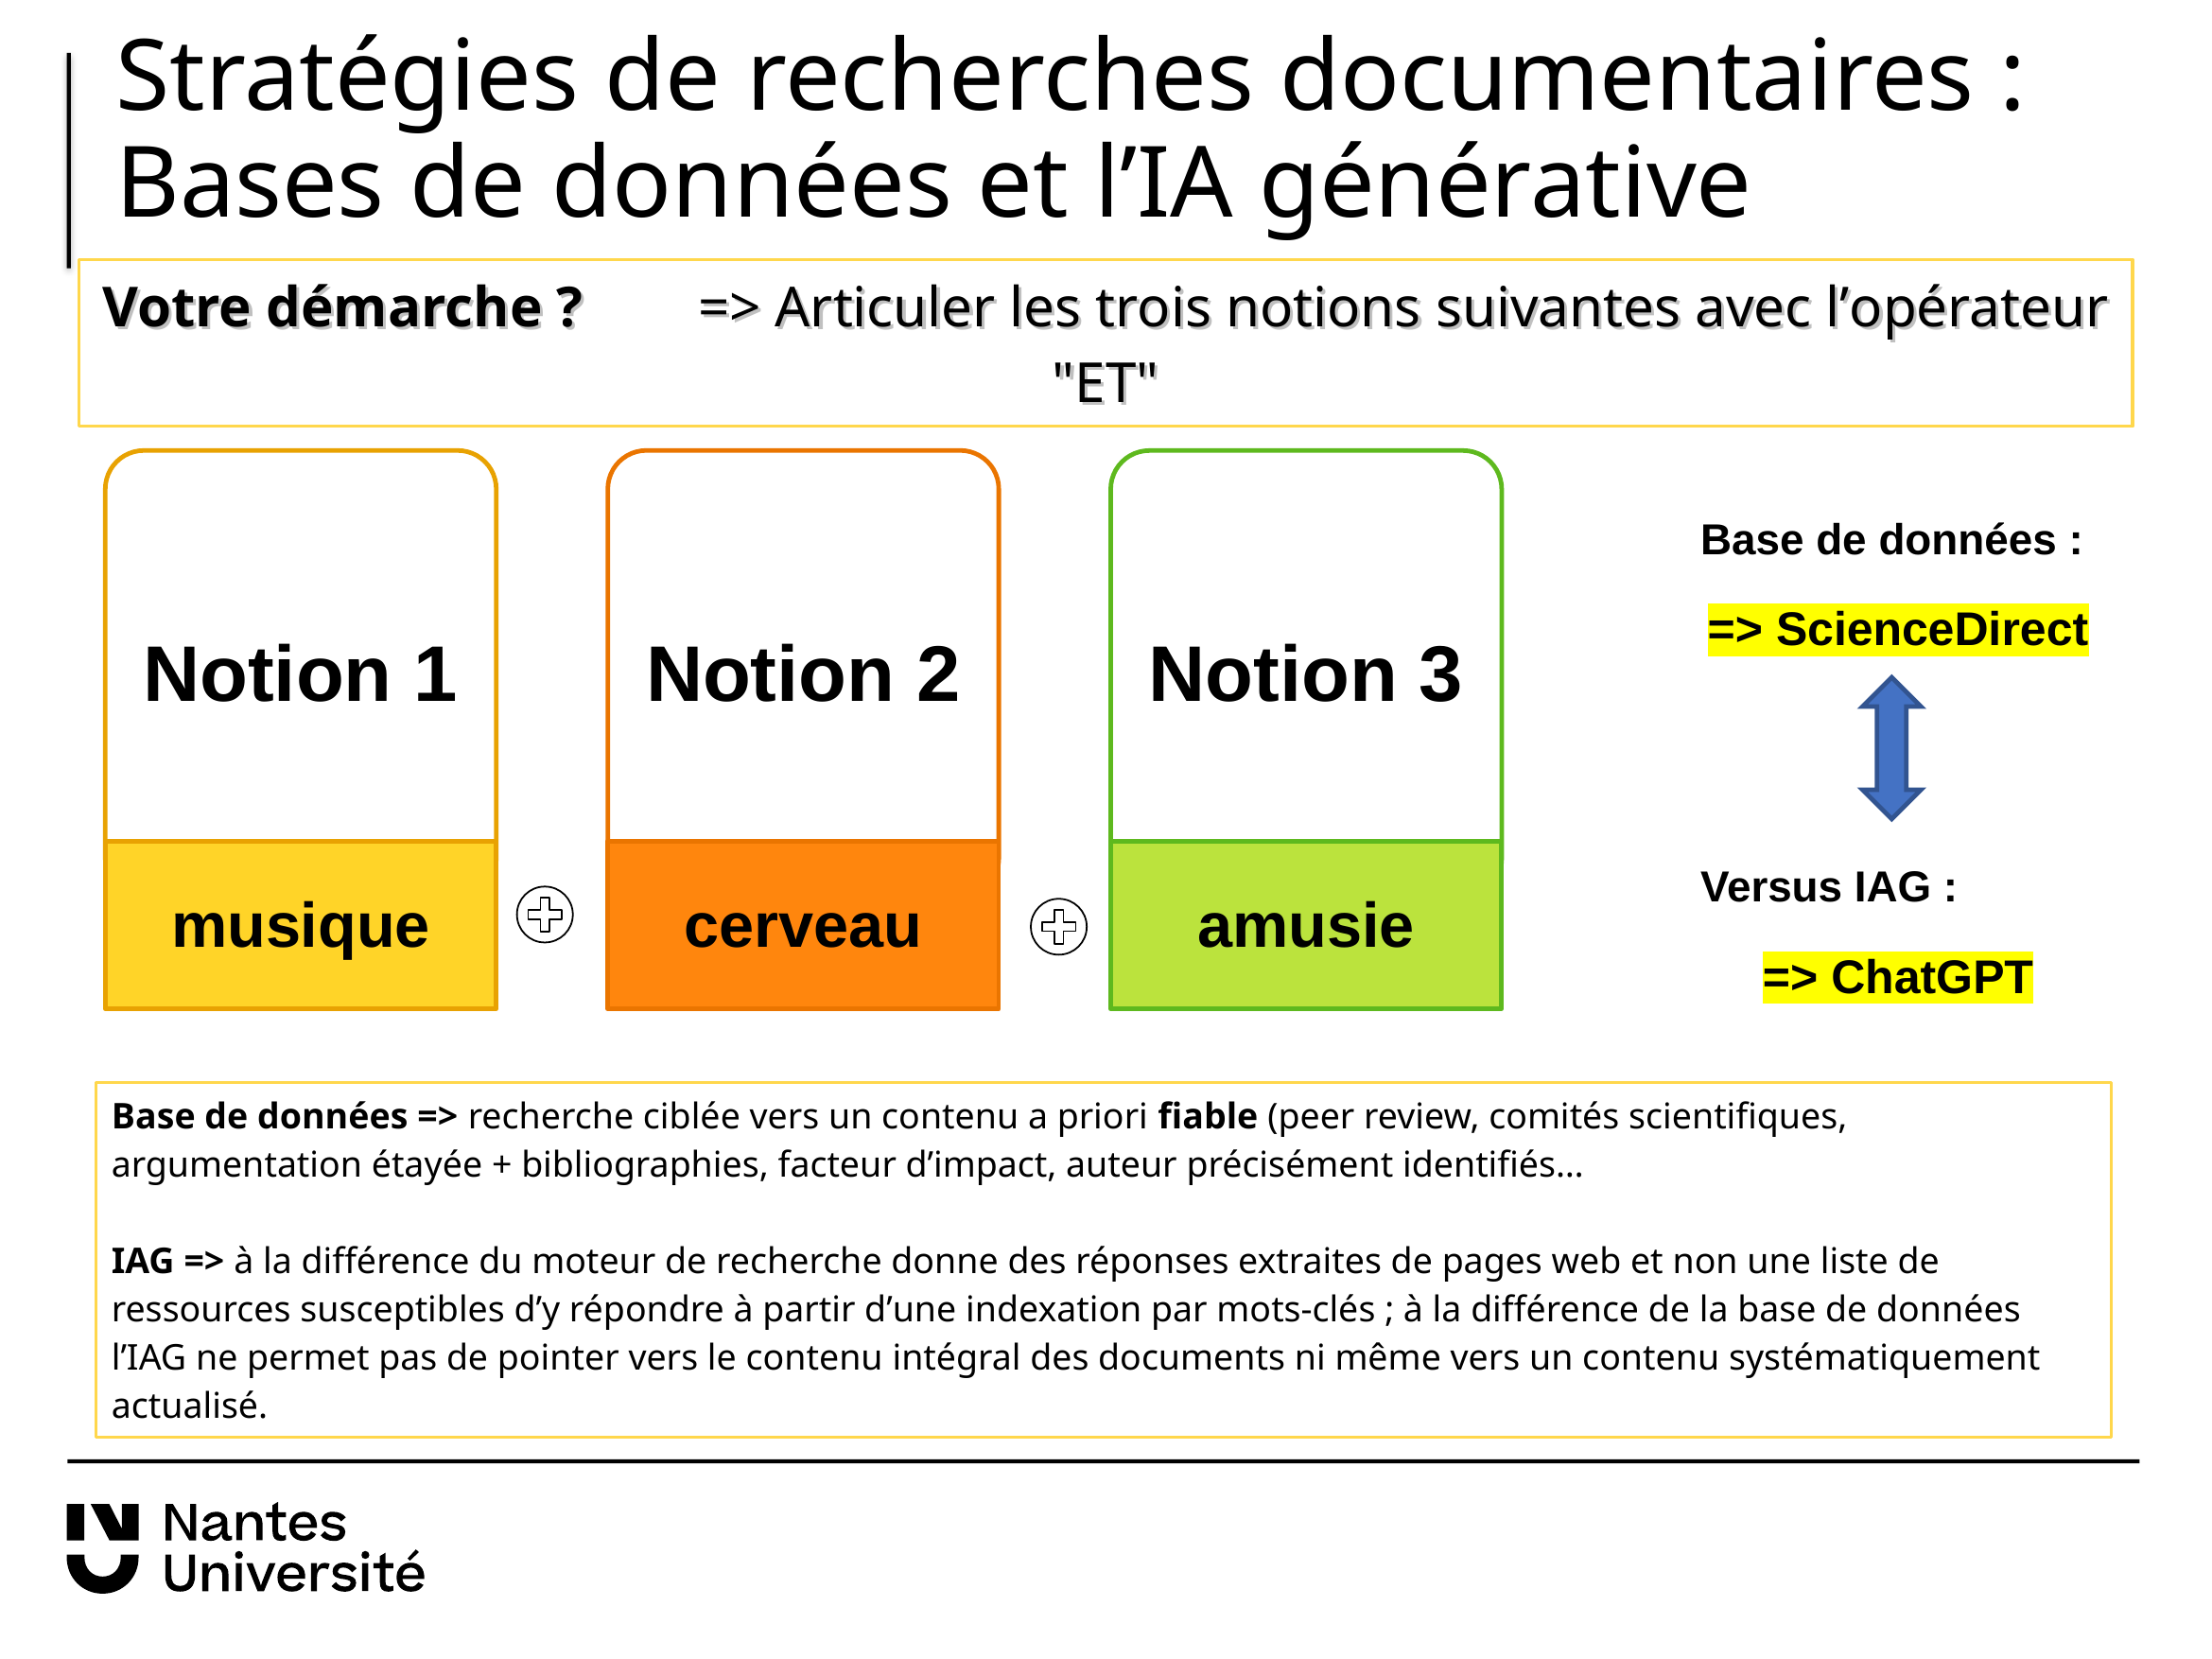

# Stratégies de recherches documentaires : Bases de données et l’IA générative
Votre démarche ? => Articuler les trois notions suivantes avec lʼopérateur "ET"
Notion 2
Notion 1
Notion 3
Base de données :
=> ScienceDirect
Versus IAG :
=> ChatGPT
cerveau
musique
amusie
Base de données => recherche ciblée vers un contenu a priori fiable (peer review, comités scientifiques, argumentation étayée + bibliographies, facteur dʼimpact, auteur précisément identifiés…
IAG => à la différence du moteur de recherche donne des réponses extraites de pages web et non une liste de ressources susceptibles dʼy répondre à partir dʼune indexation par mots-clés ; à la différence de la base de données lʼIAG ne permet pas de pointer vers le contenu intégral des documents ni même vers un contenu systématiquement actualisé.